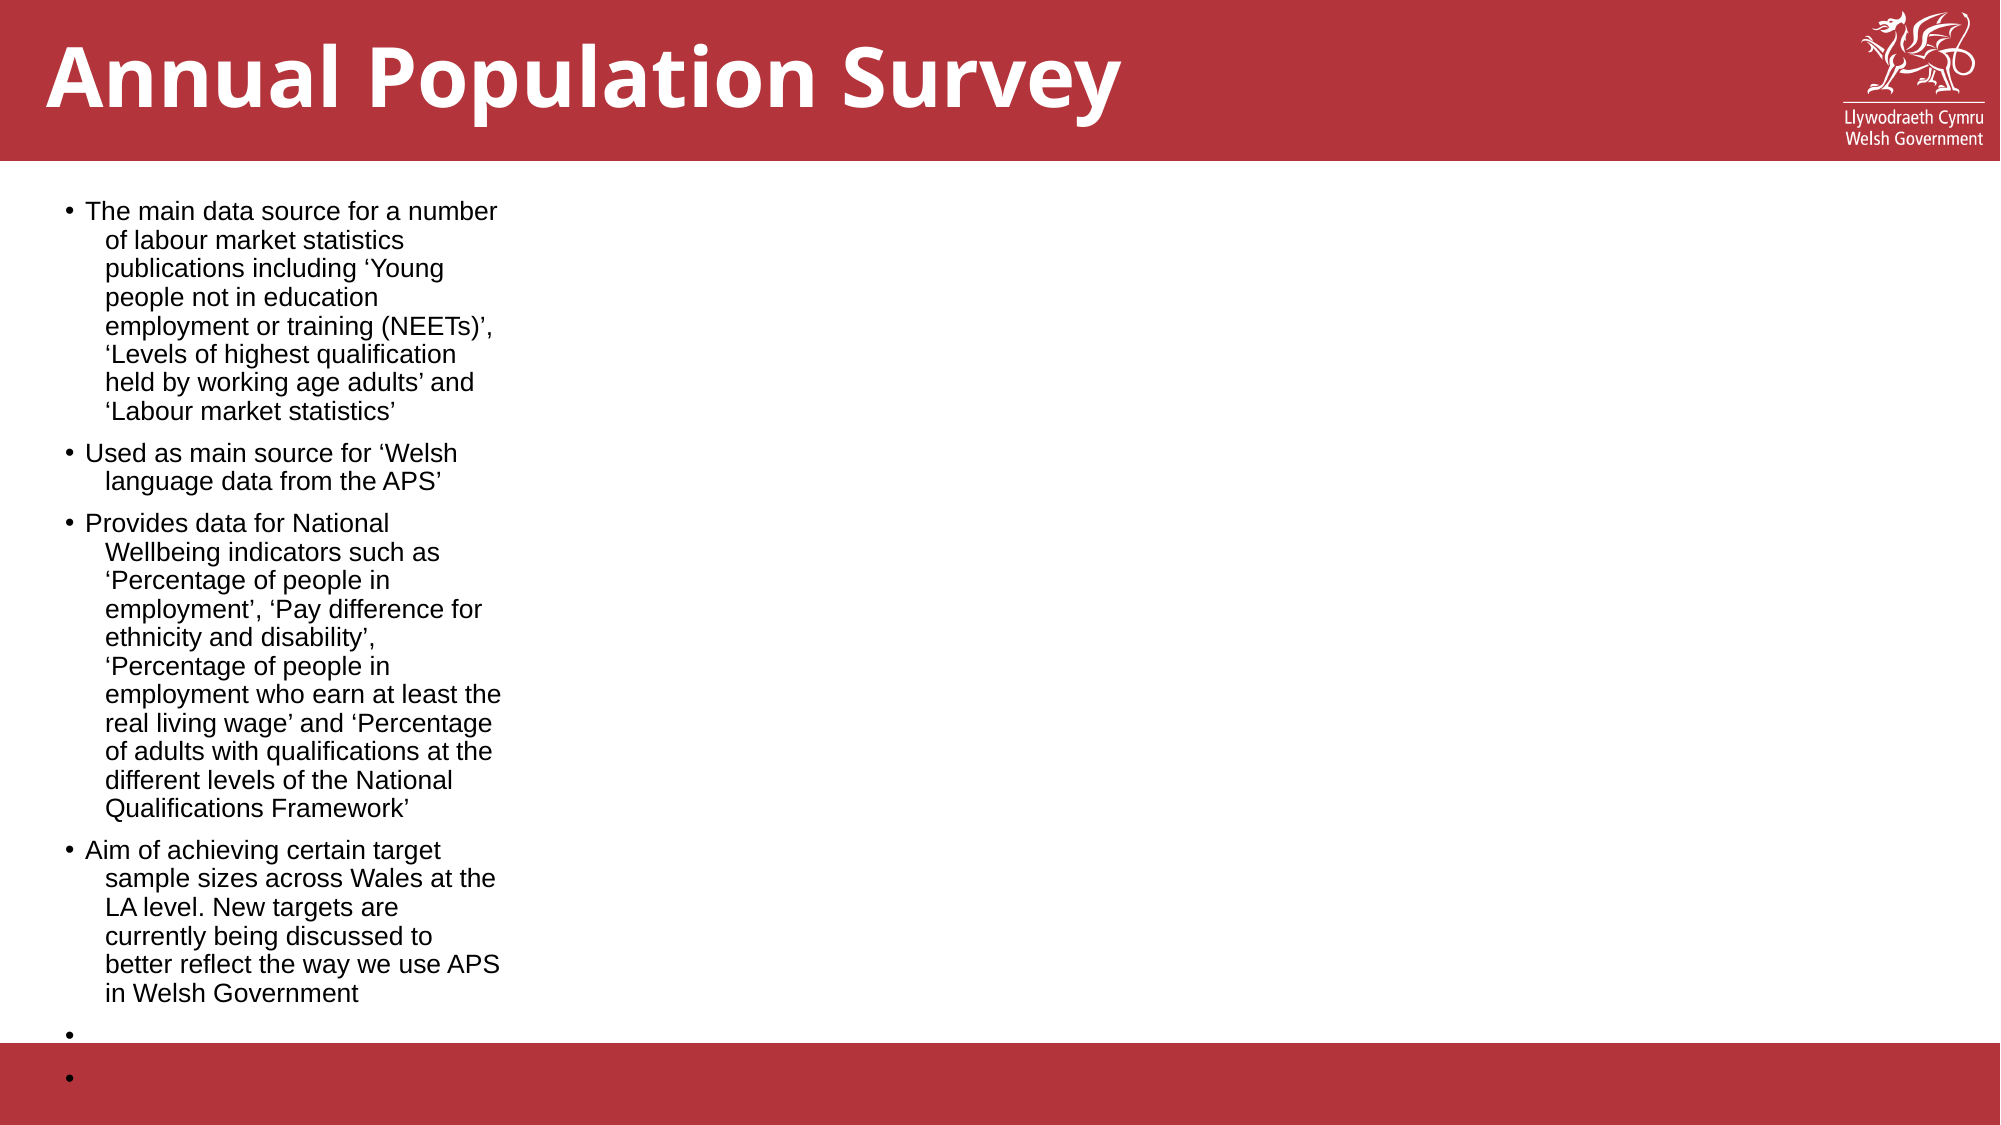

Annual Population Survey
# The main data source for a number of labour market statistics publications including ‘Young people not in education employment or training (NEETs)’, ‘Levels of highest qualification held by working age adults’ and ‘Labour market statistics’
Used as main source for ‘Welsh language data from the APS’
Provides data for National Wellbeing indicators such as ‘Percentage of people in employment’, ‘Pay difference for ethnicity and disability’, ‘Percentage of people in employment who earn at least the real living wage’ and ‘Percentage of adults with qualifications at the different levels of the National Qualifications Framework’
Aim of achieving certain target sample sizes across Wales at the LA level. New targets are currently being discussed to better reflect the way we use APS in Welsh Government